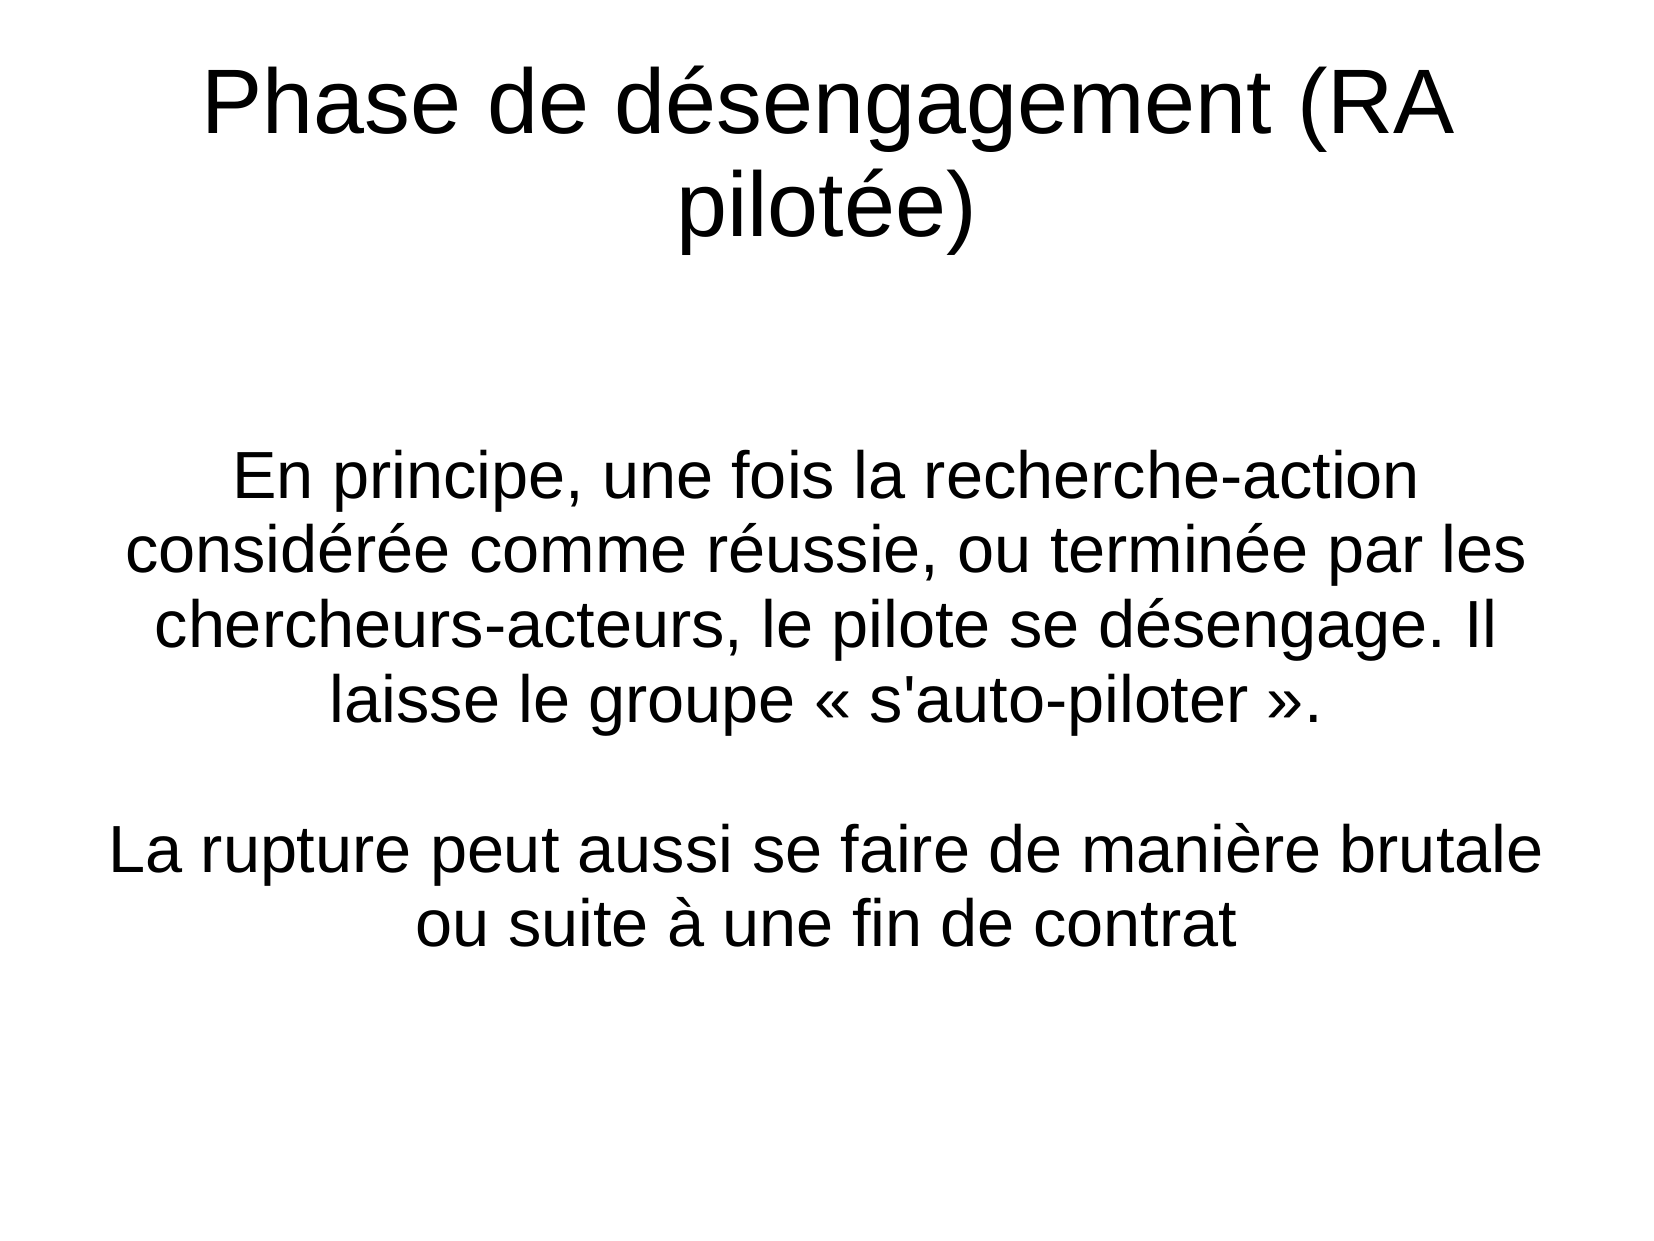

# Phase de désengagement (RA pilotée)
En principe, une fois la recherche-action considérée comme réussie, ou terminée par les chercheurs-acteurs, le pilote se désengage. Il laisse le groupe « s'auto-piloter ».
La rupture peut aussi se faire de manière brutale ou suite à une fin de contrat